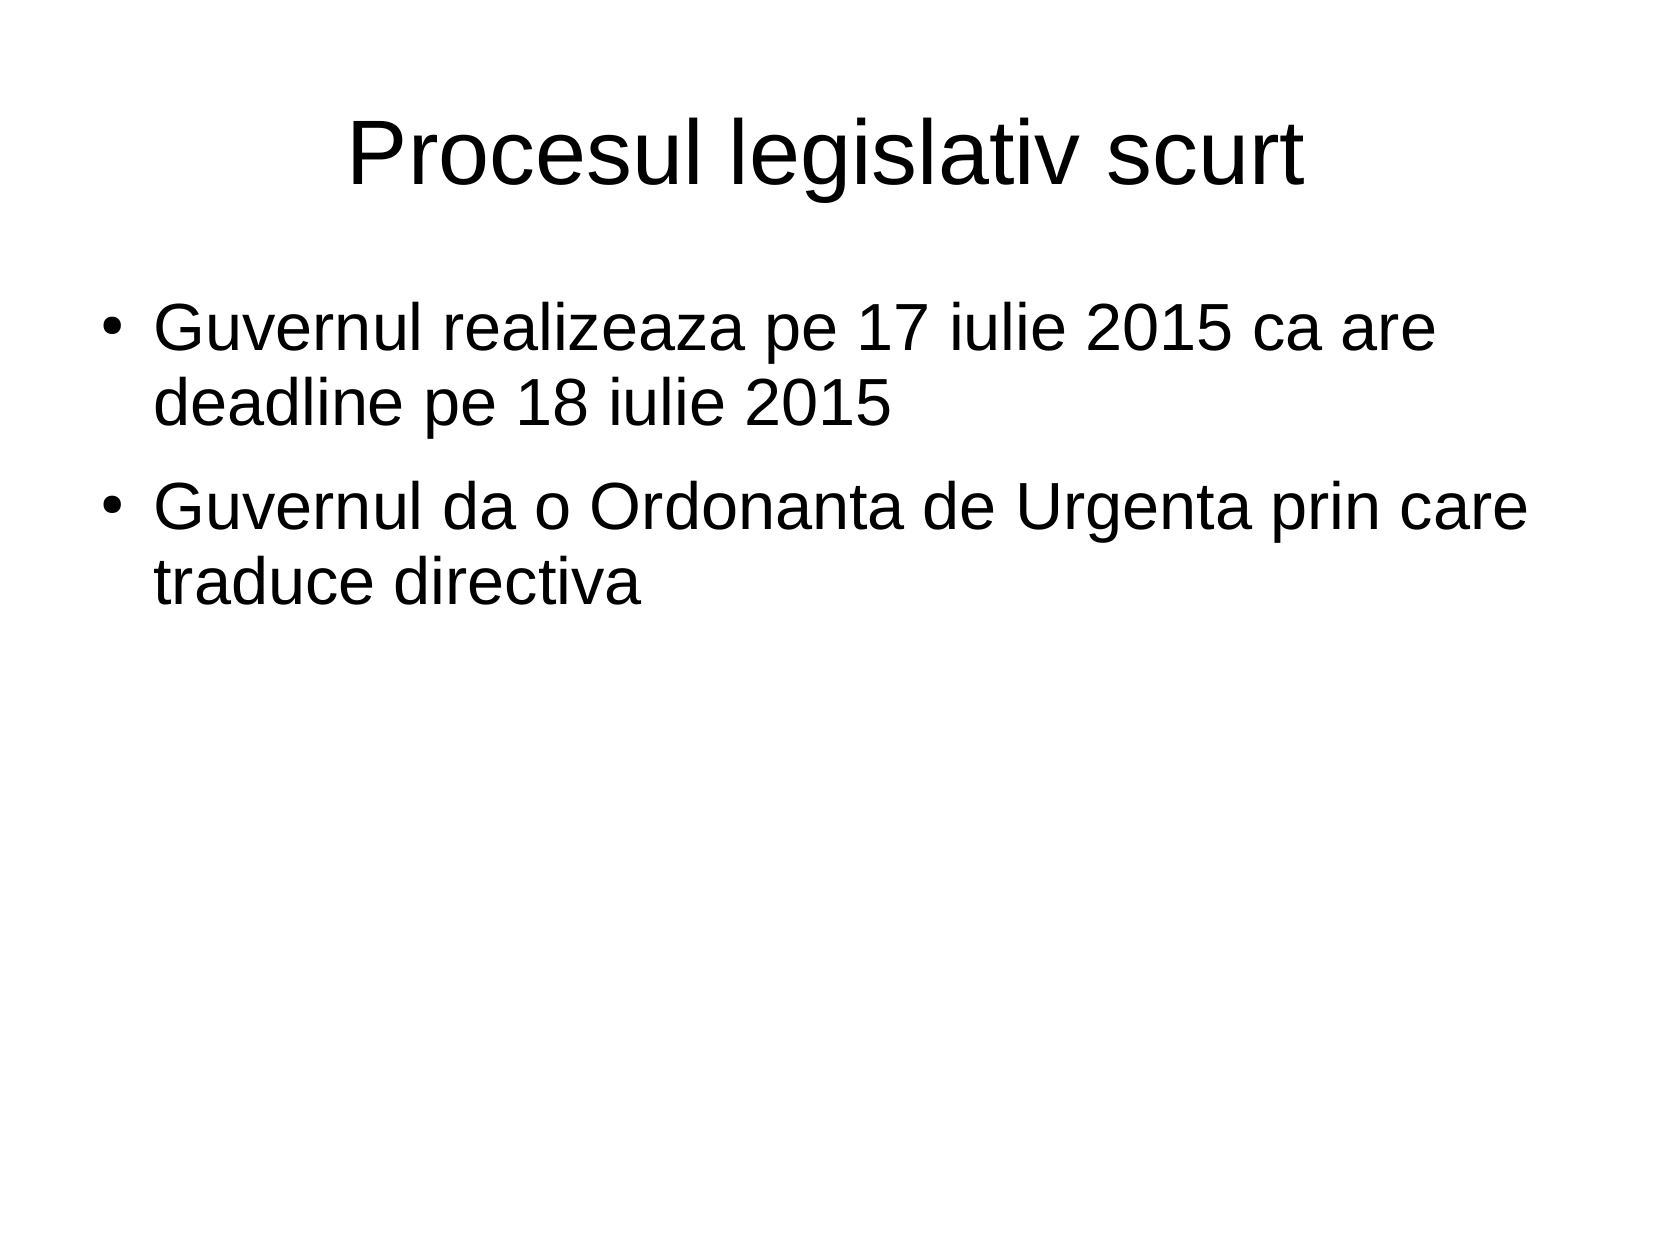

# Procesul legislativ scurt
Guvernul realizeaza pe 17 iulie 2015 ca are deadline pe 18 iulie 2015
Guvernul da o Ordonanta de Urgenta prin care traduce directiva